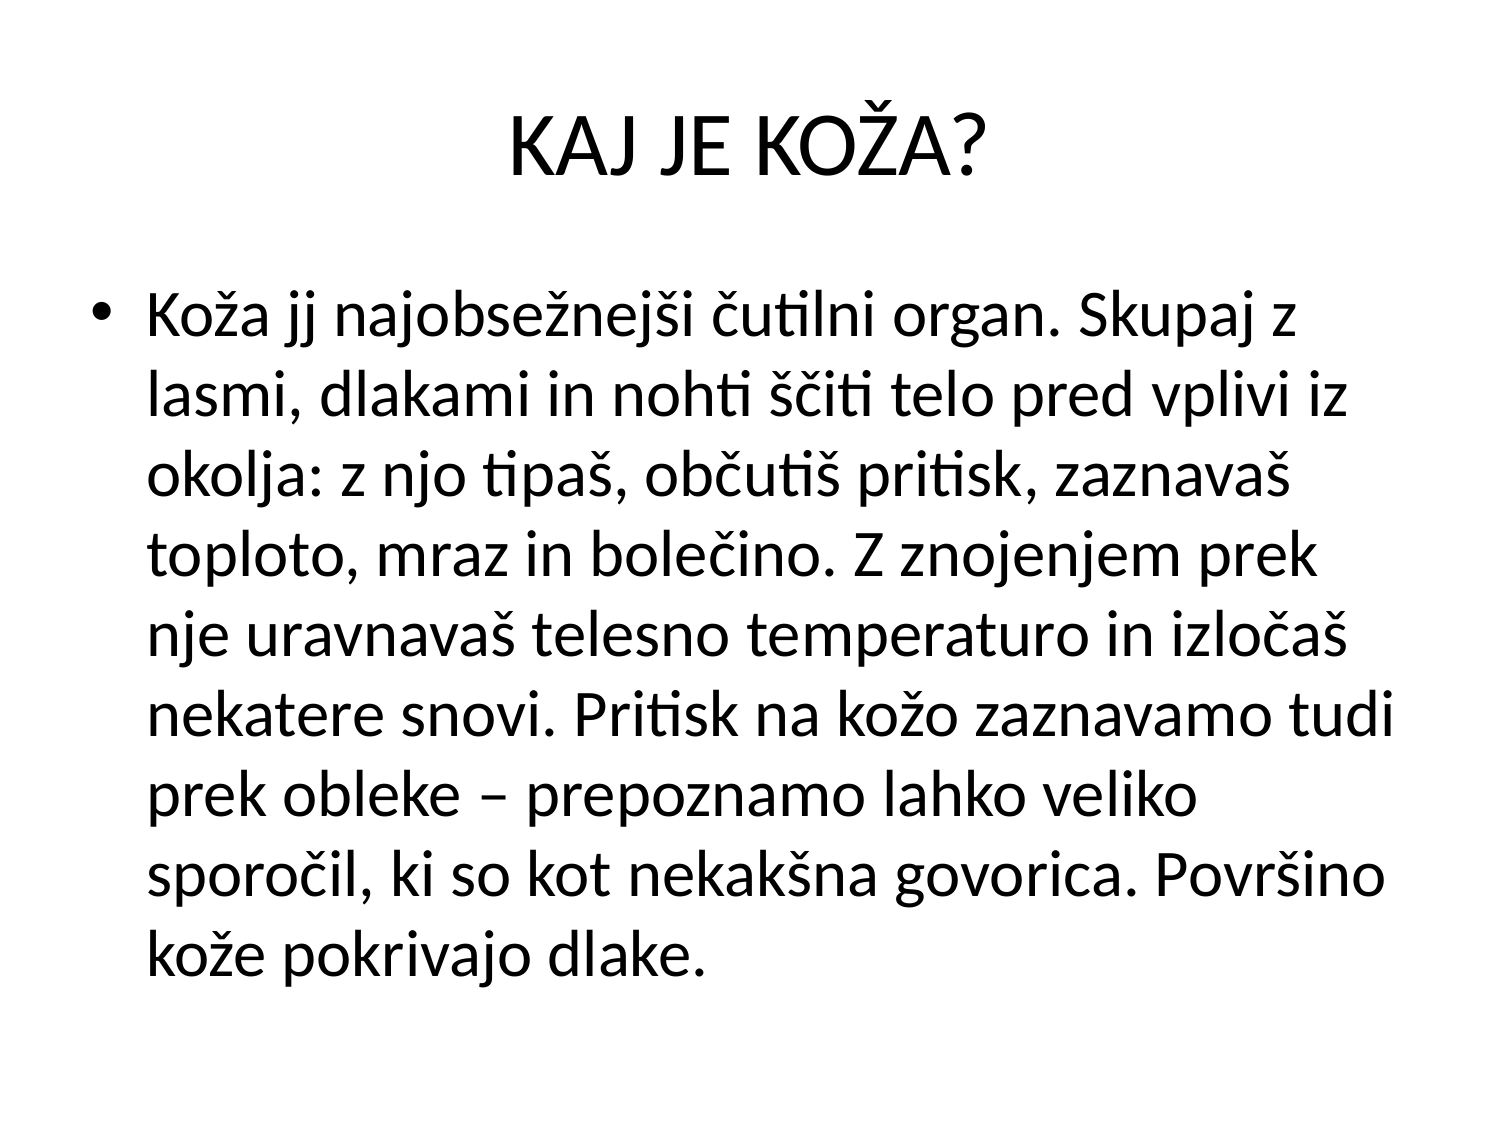

# KAJ JE KOŽA?
Koža jj najobsežnejši čutilni organ. Skupaj z lasmi, dlakami in nohti ščiti telo pred vplivi iz okolja: z njo tipaš, občutiš pritisk, zaznavaš toploto, mraz in bolečino. Z znojenjem prek nje uravnavaš telesno temperaturo in izločaš nekatere snovi. Pritisk na kožo zaznavamo tudi prek obleke – prepoznamo lahko veliko sporočil, ki so kot nekakšna govorica. Površino kože pokrivajo dlake.